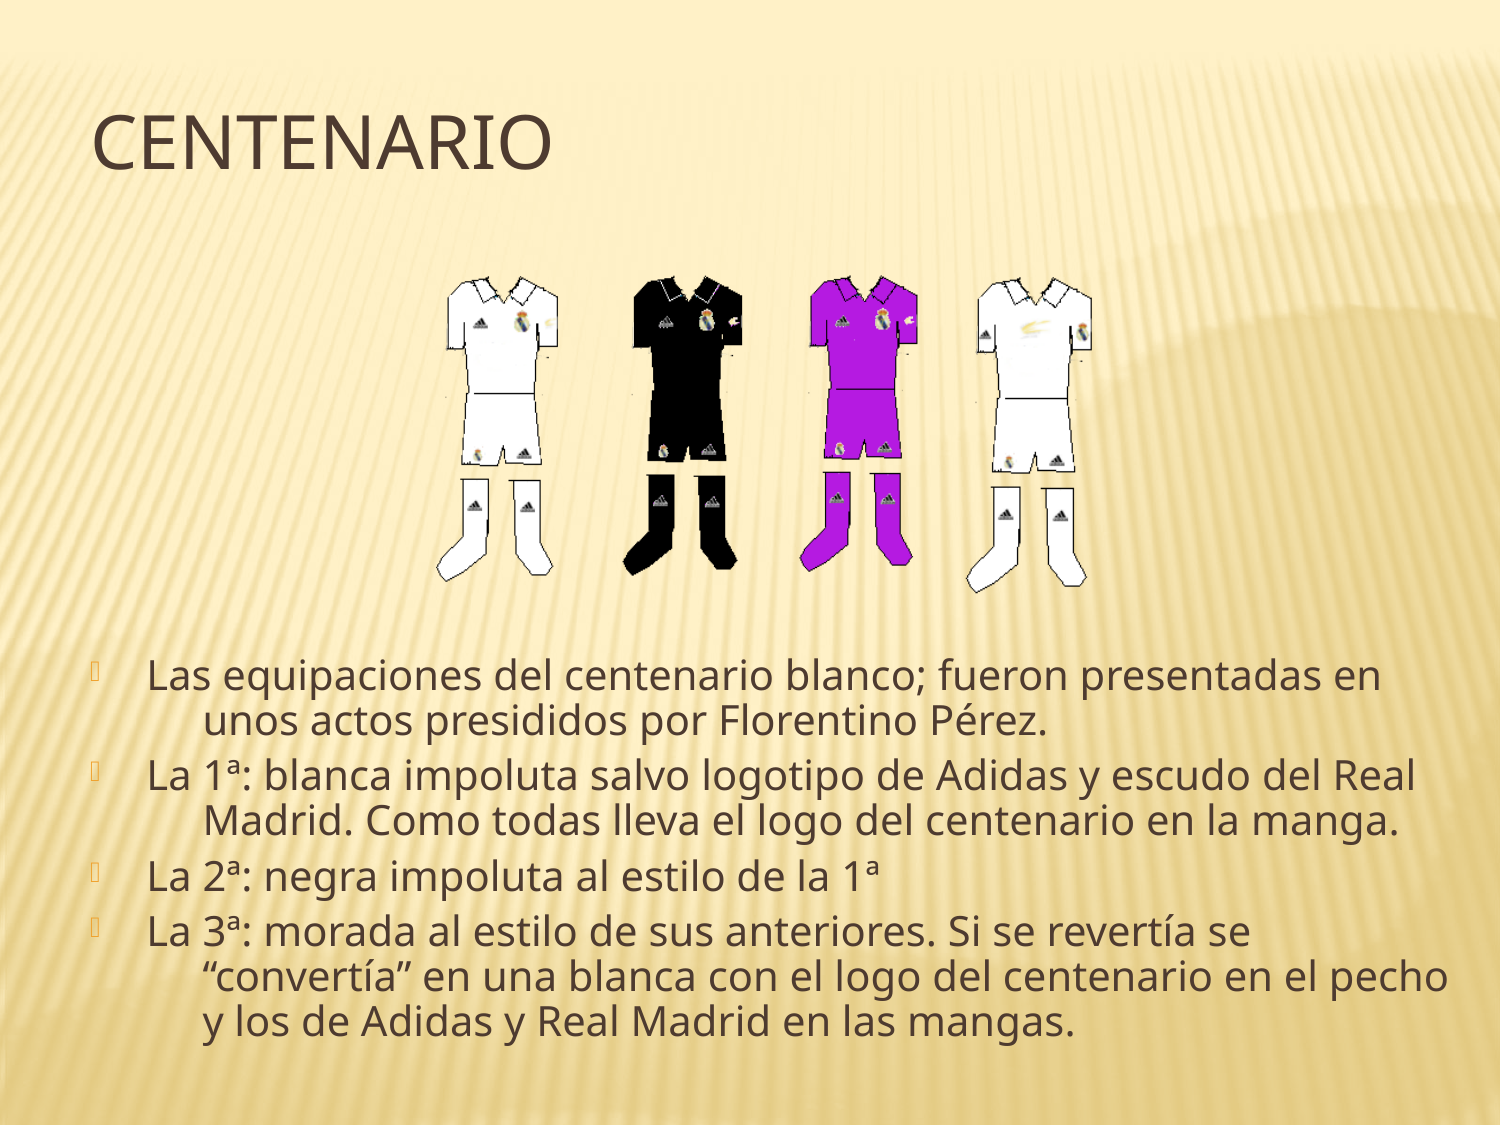

# Centenario
Las equipaciones del centenario blanco; fueron presentadas en unos actos presididos por Florentino Pérez.
La 1ª: blanca impoluta salvo logotipo de Adidas y escudo del Real Madrid. Como todas lleva el logo del centenario en la manga.
La 2ª: negra impoluta al estilo de la 1ª
La 3ª: morada al estilo de sus anteriores. Si se revertía se “convertía” en una blanca con el logo del centenario en el pecho y los de Adidas y Real Madrid en las mangas.